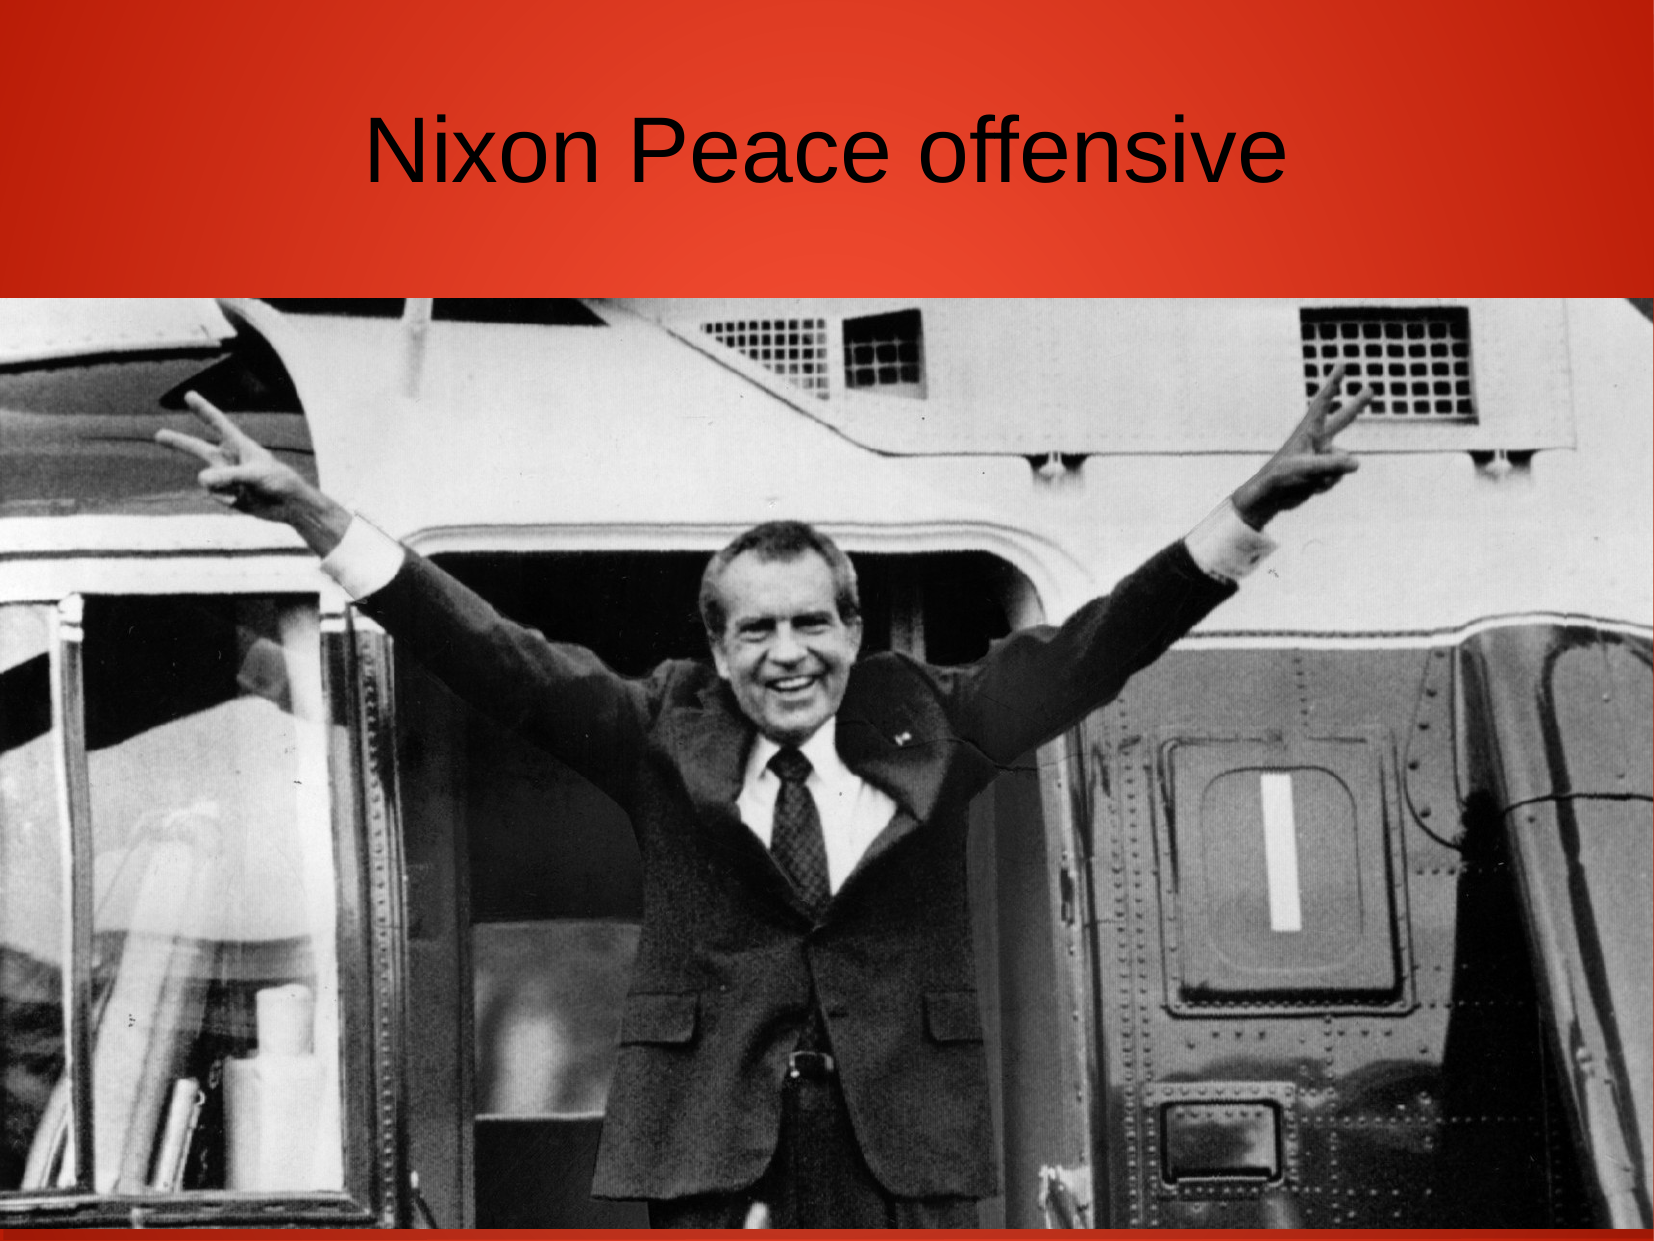

# Nixon Peace offensive
Less American ground forces, but an increase in bombing by air (B-52s)